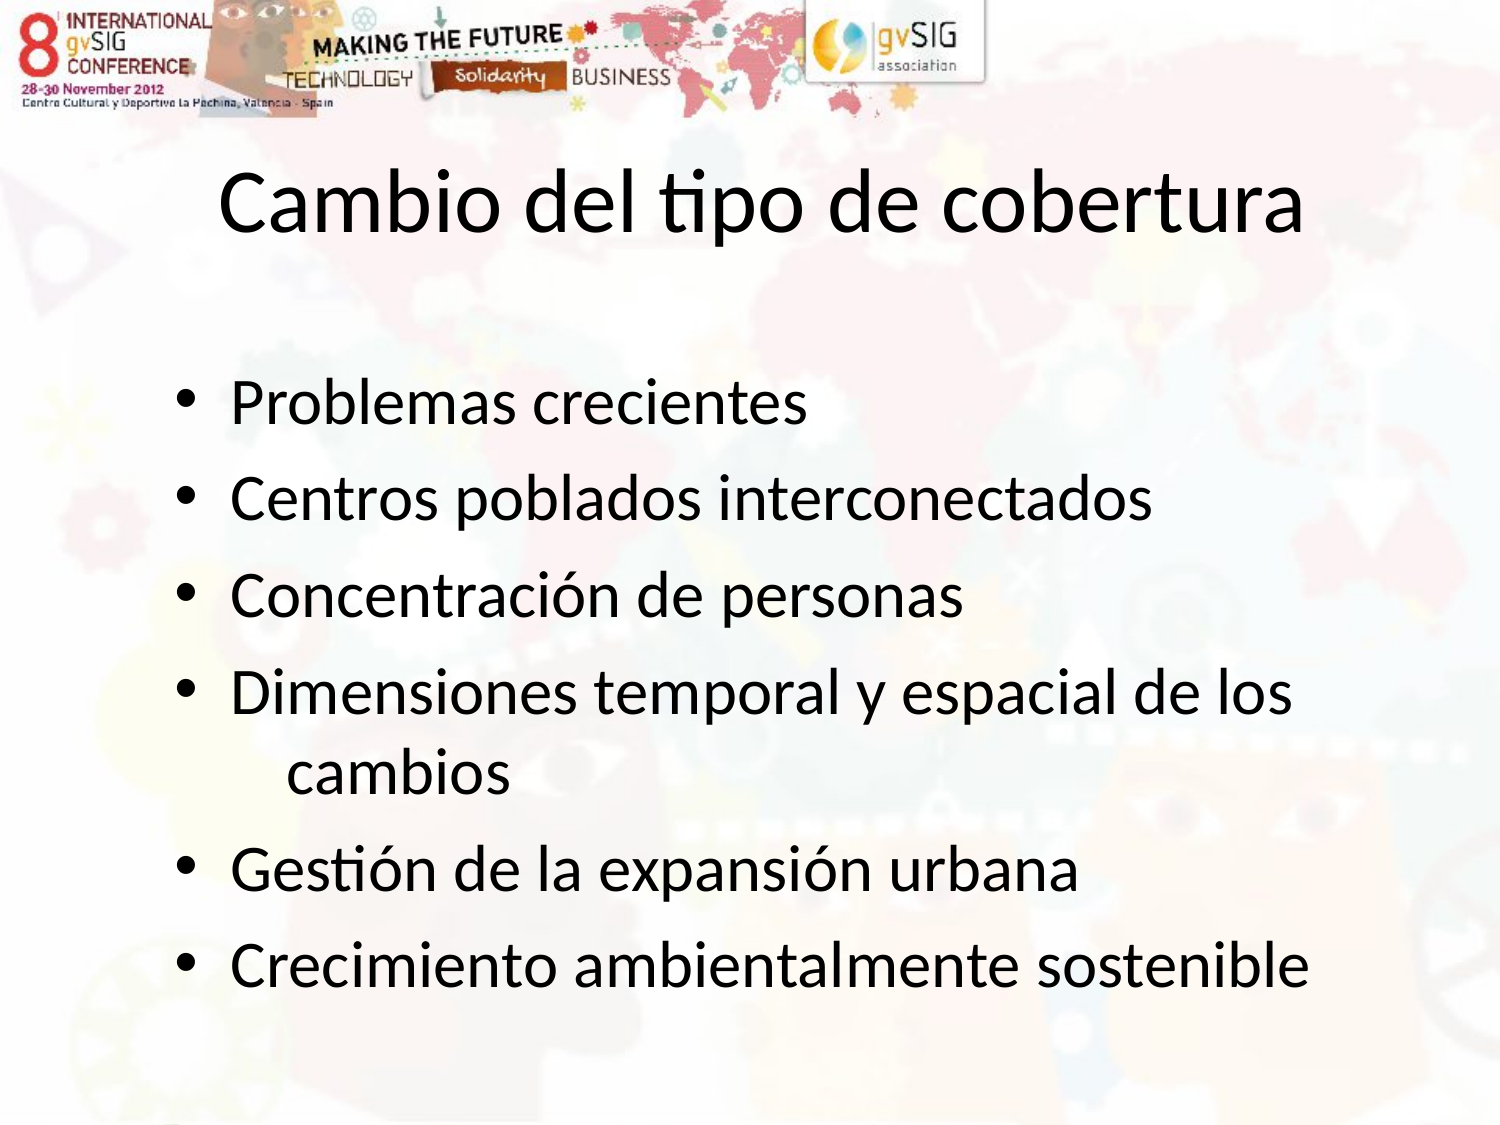

# Cambio del tipo de cobertura
Problemas crecientes
Centros poblados interconectados
Concentración de personas
Dimensiones temporal y espacial de los cambios
Gestión de la expansión urbana
Crecimiento ambientalmente sostenible